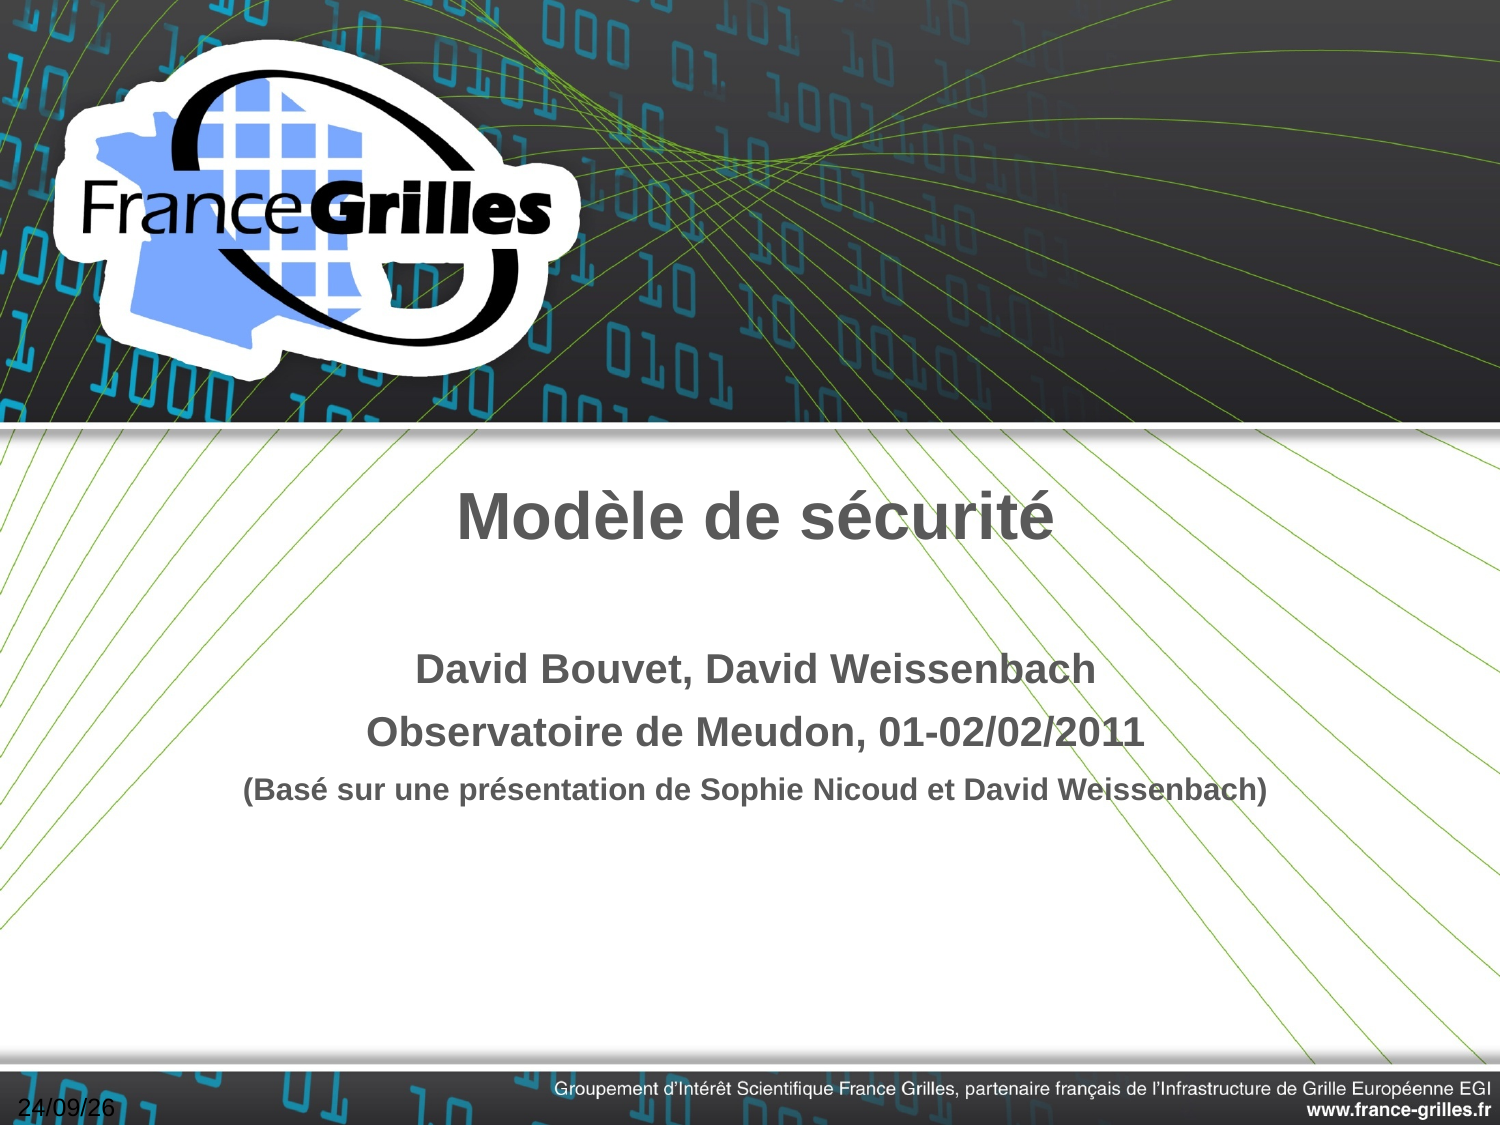

#
Modèle de sécurité
David Bouvet, David Weissenbach
Observatoire de Meudon, 01-02/02/2011
(Basé sur une présentation de Sophie Nicoud et David Weissenbach)